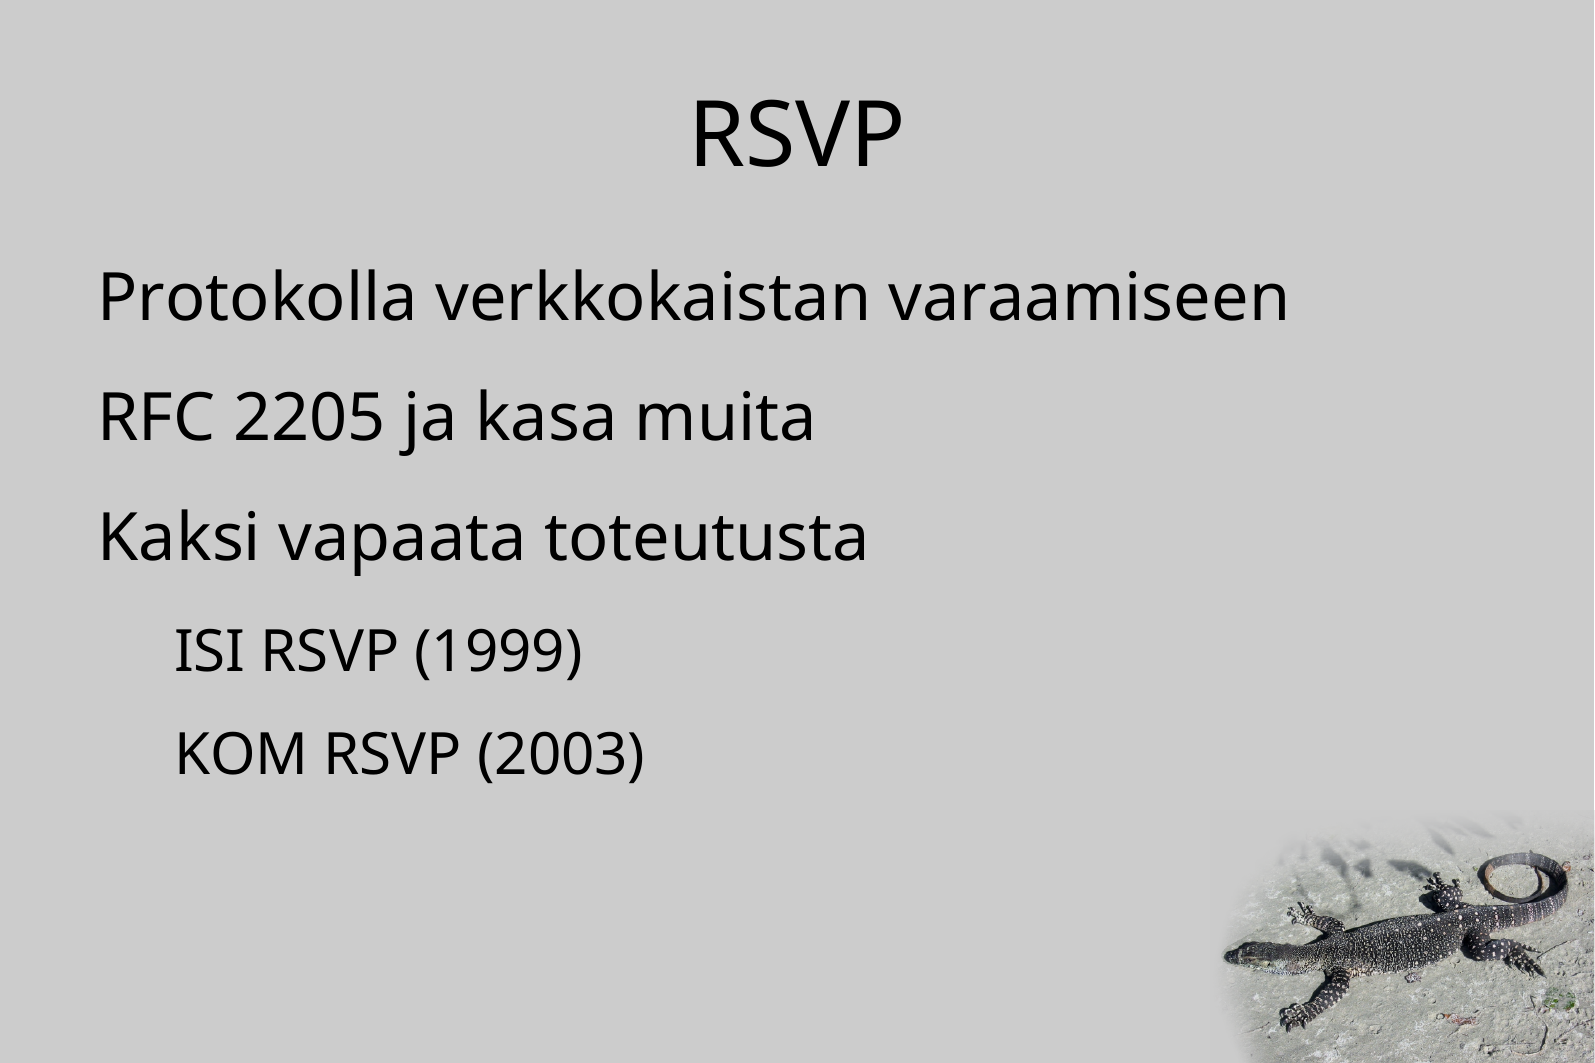

# RSVP
Protokolla verkkokaistan varaamiseen
RFC 2205 ja kasa muita
Kaksi vapaata toteutusta
ISI RSVP (1999)
KOM RSVP (2003)